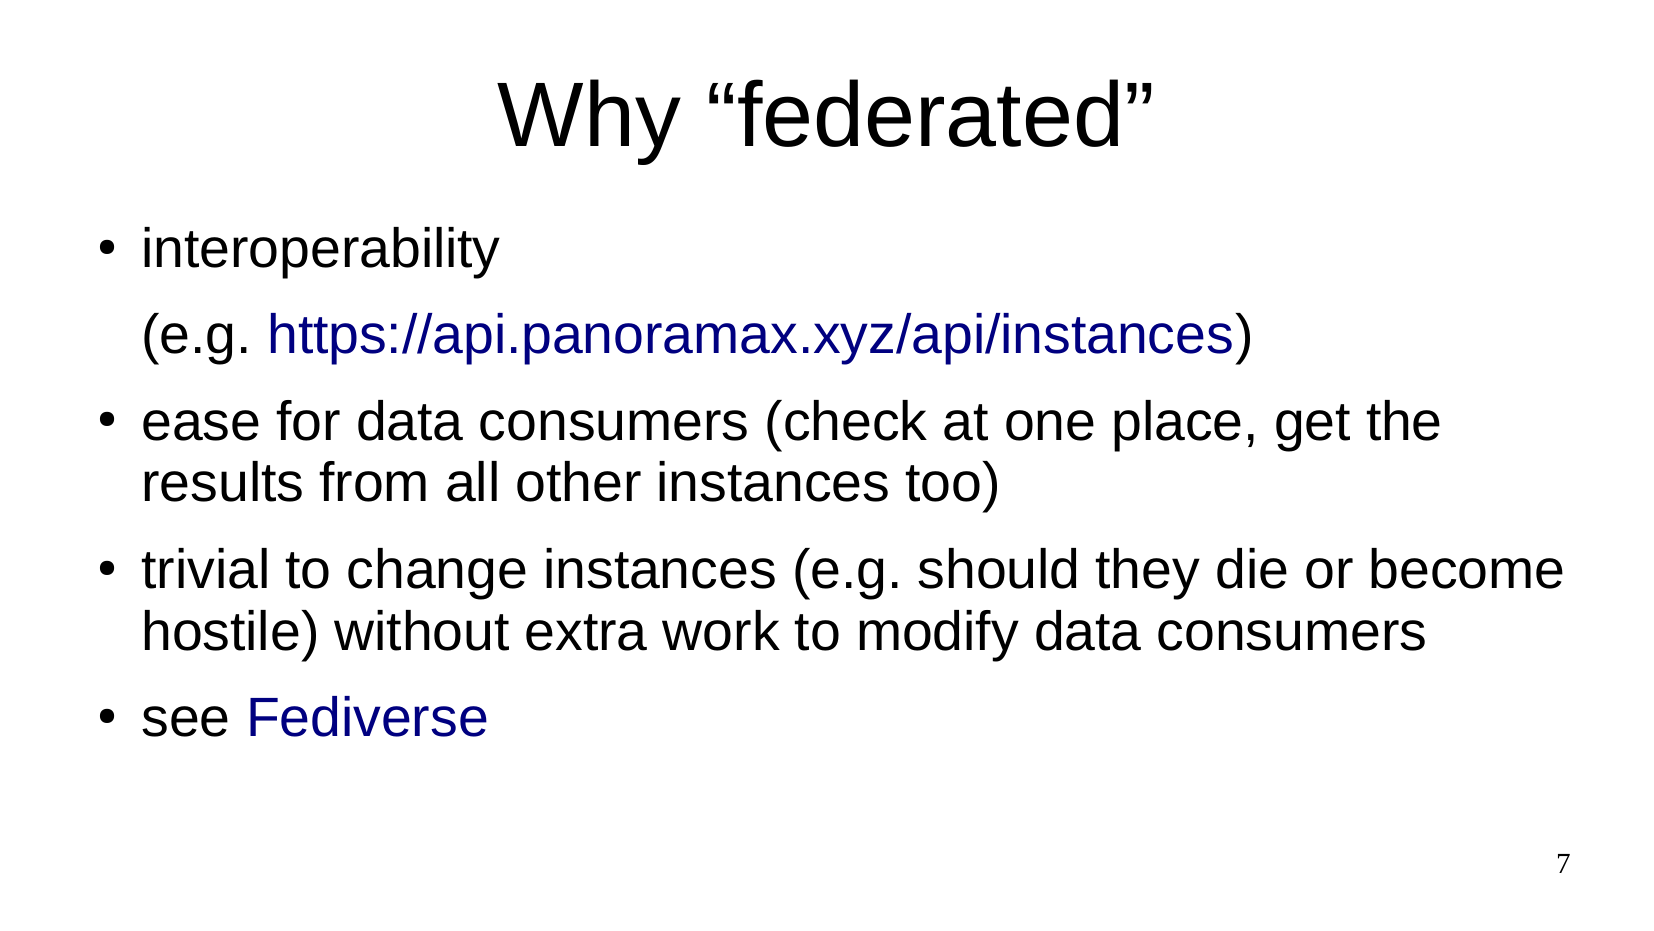

# Why “federated”
interoperability
(e.g. https://api.panoramax.xyz/api/instances)
ease for data consumers (check at one place, get the results from all other instances too)
trivial to change instances (e.g. should they die or become hostile) without extra work to modify data consumers
see Fediverse
7